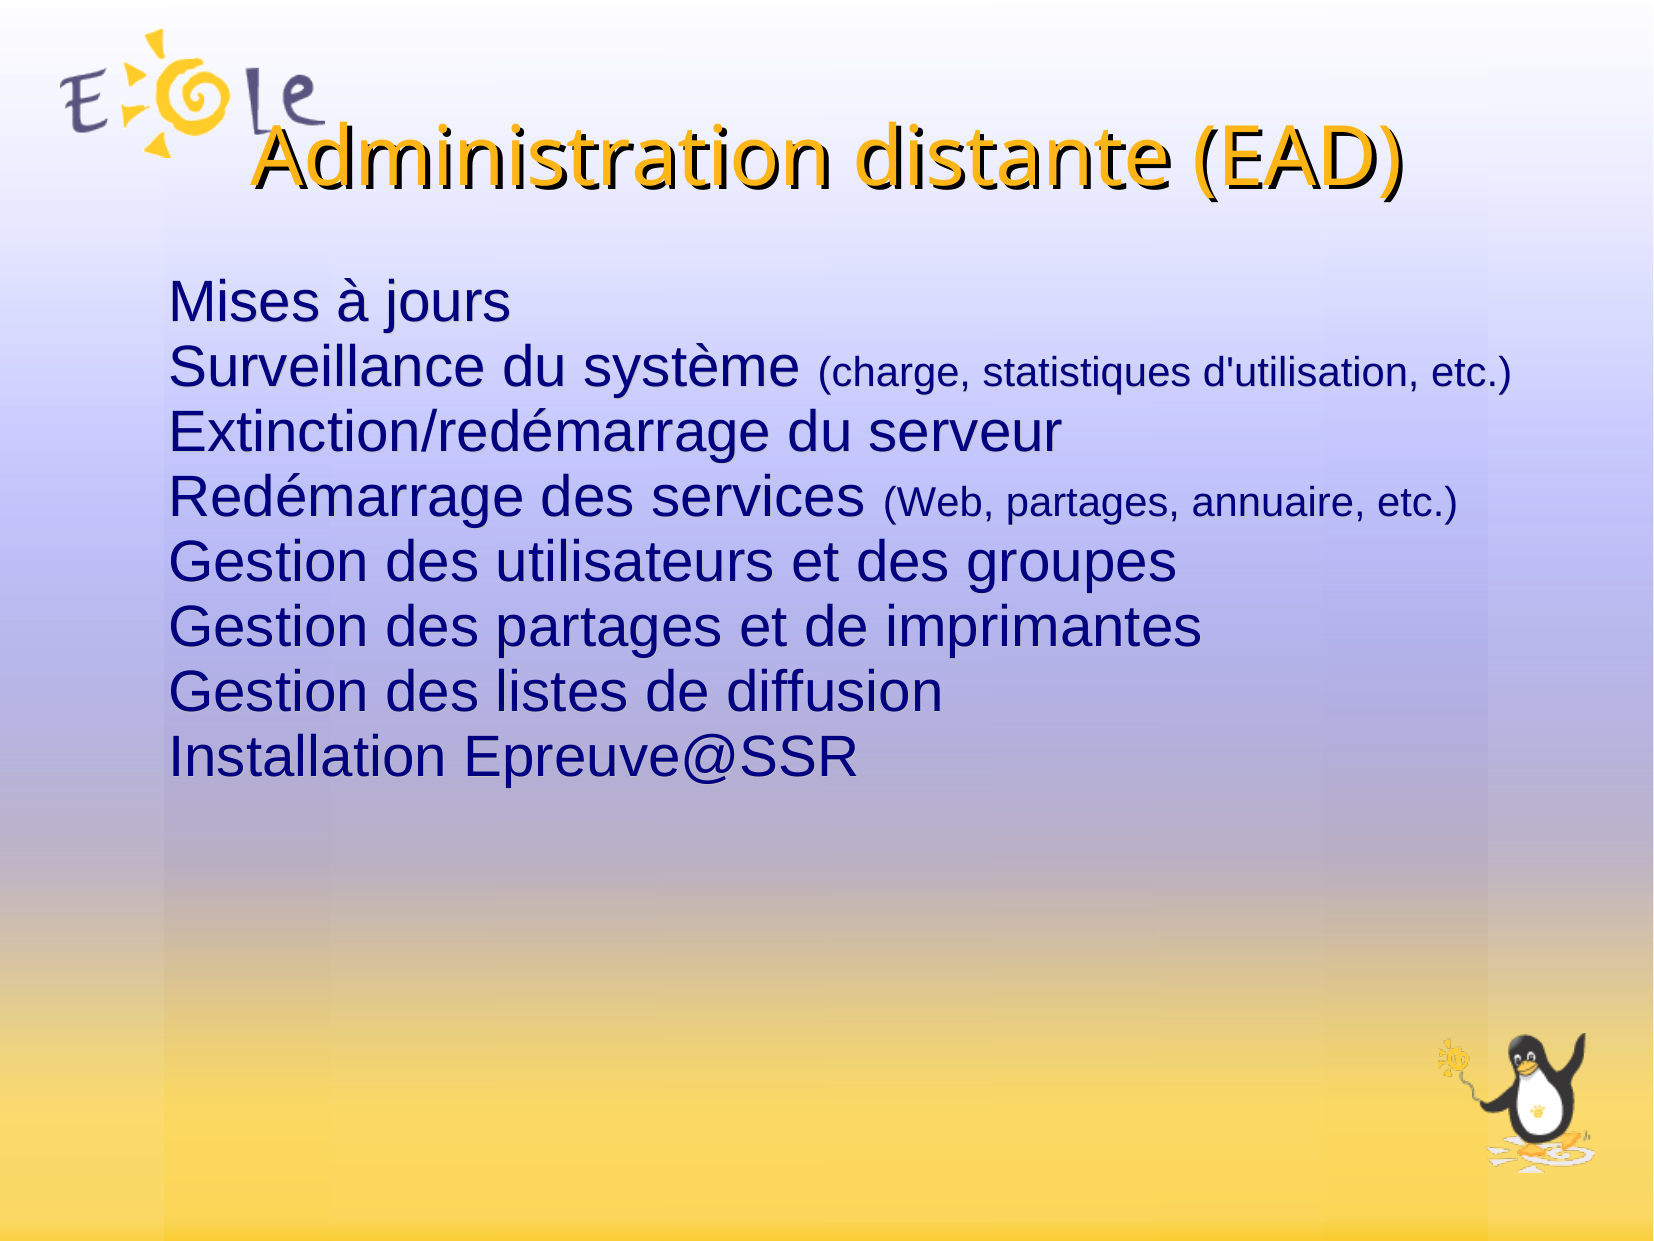

# Administration distante (EAD)
Mises à jours
Surveillance du système (charge, statistiques d'utilisation, etc.)
Extinction/redémarrage du serveur
Redémarrage des services (Web, partages, annuaire, etc.)
Gestion des utilisateurs et des groupes
Gestion des partages et de imprimantes
Gestion des listes de diffusion
Installation Epreuve@SSR